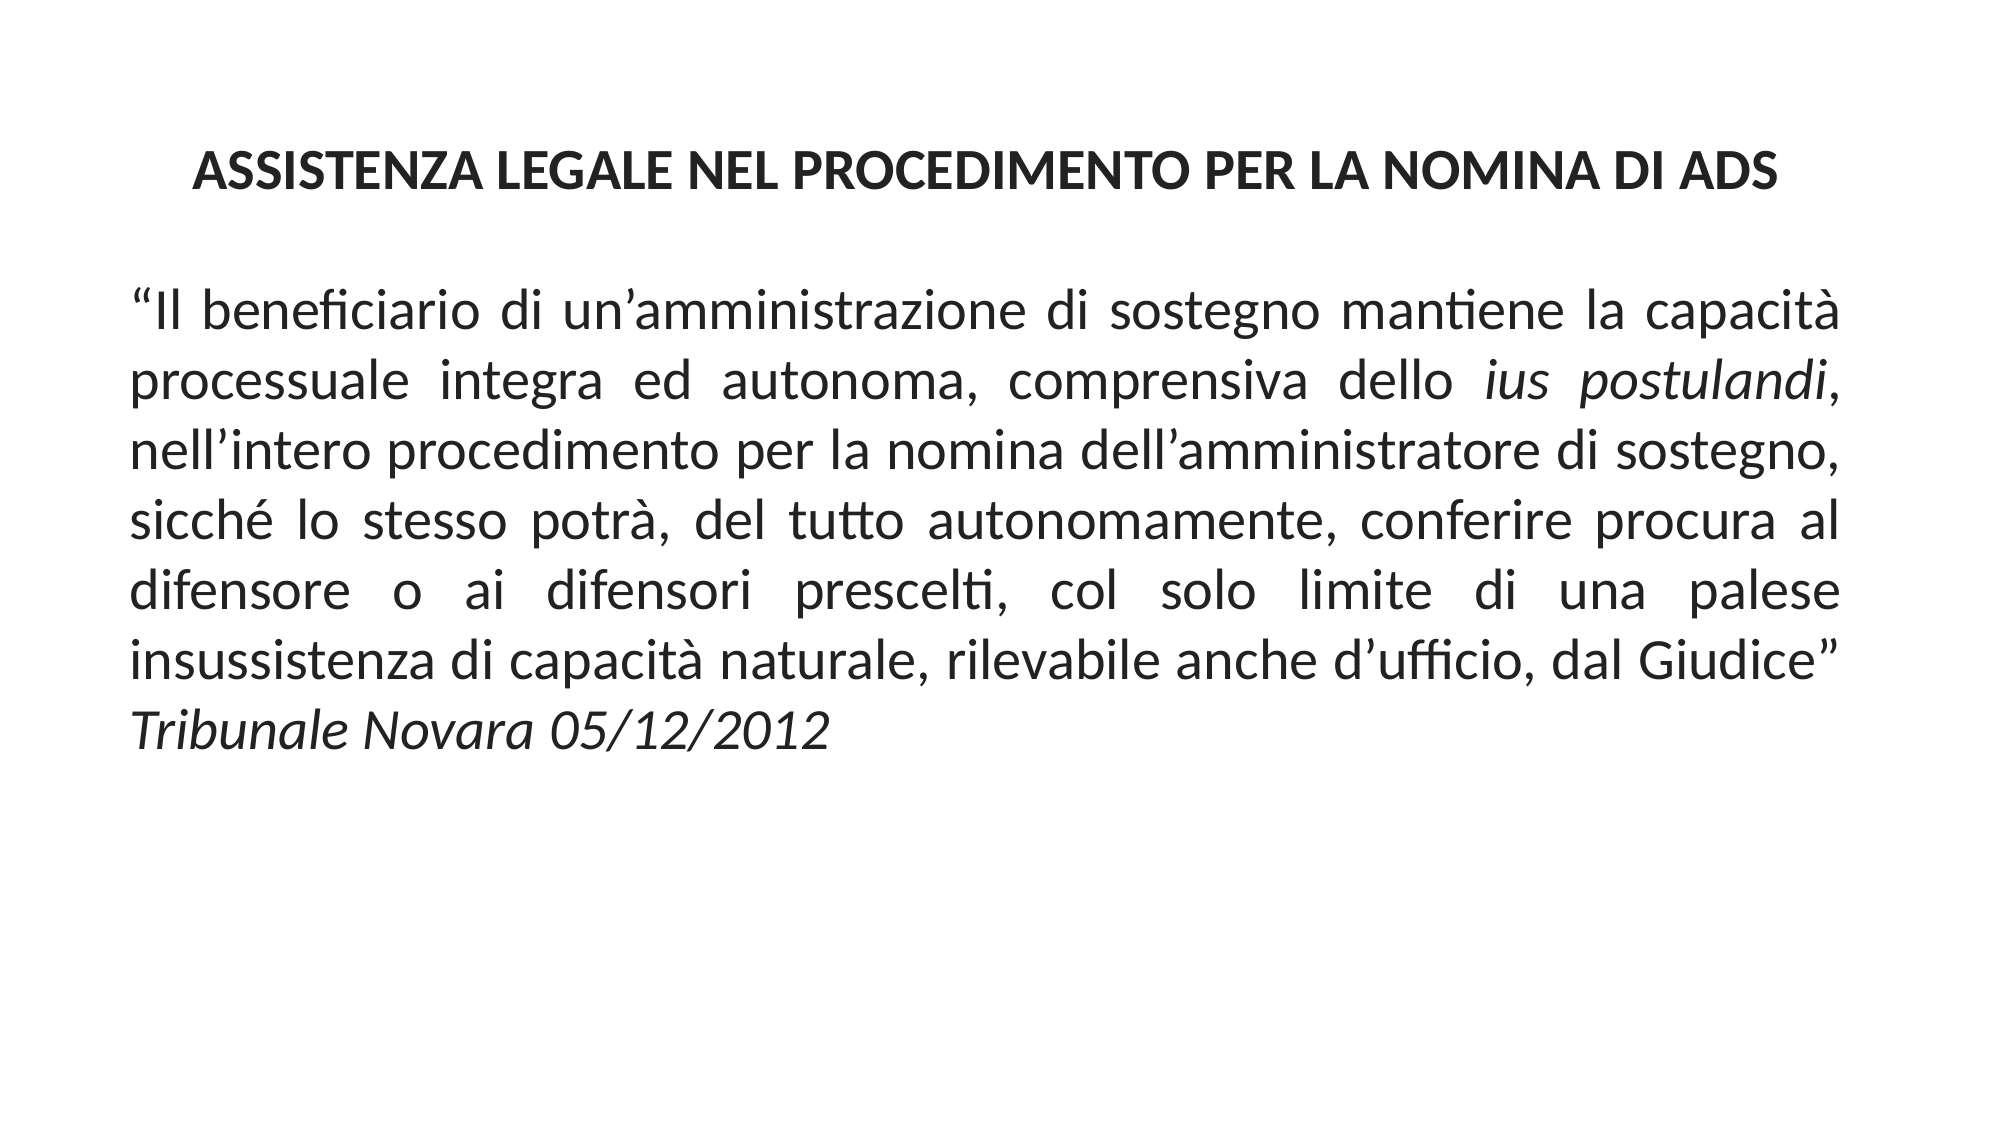

ASSISTENZA LEGALE NEL PROCEDIMENTO PER LA NOMINA DI ADS
“Il beneficiario di un’amministrazione di sostegno mantiene la capacità processuale integra ed autonoma, comprensiva dello ius postulandi, nell’intero procedimento per la nomina dell’amministratore di sostegno, sicché lo stesso potrà, del tutto autonomamente, conferire procura al difensore o ai difensori prescelti, col solo limite di una palese insussistenza di capacità naturale, rilevabile anche d’ufficio, dal Giudice” Tribunale Novara 05/12/2012